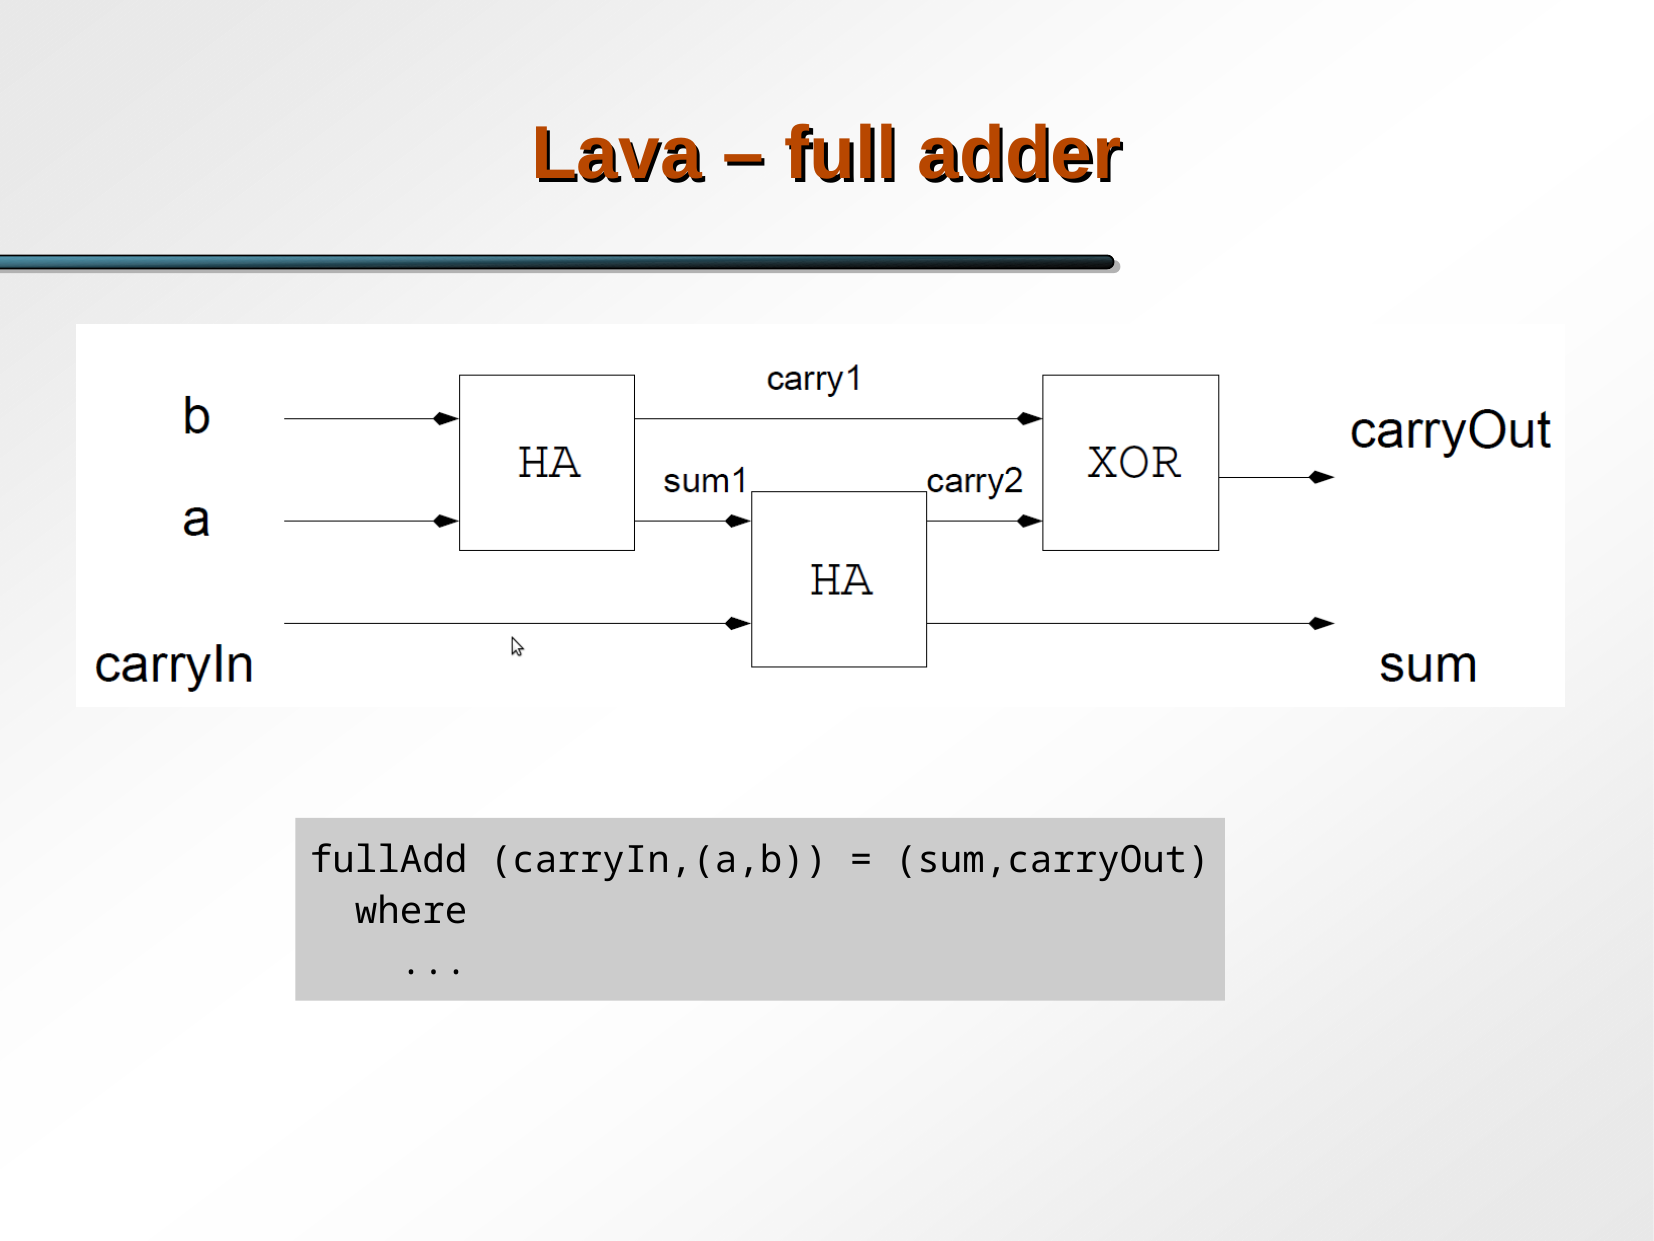

# Lava – full adder
fullAdd (carryIn,(a,b)) = (sum,carryOut)
 where
 ...